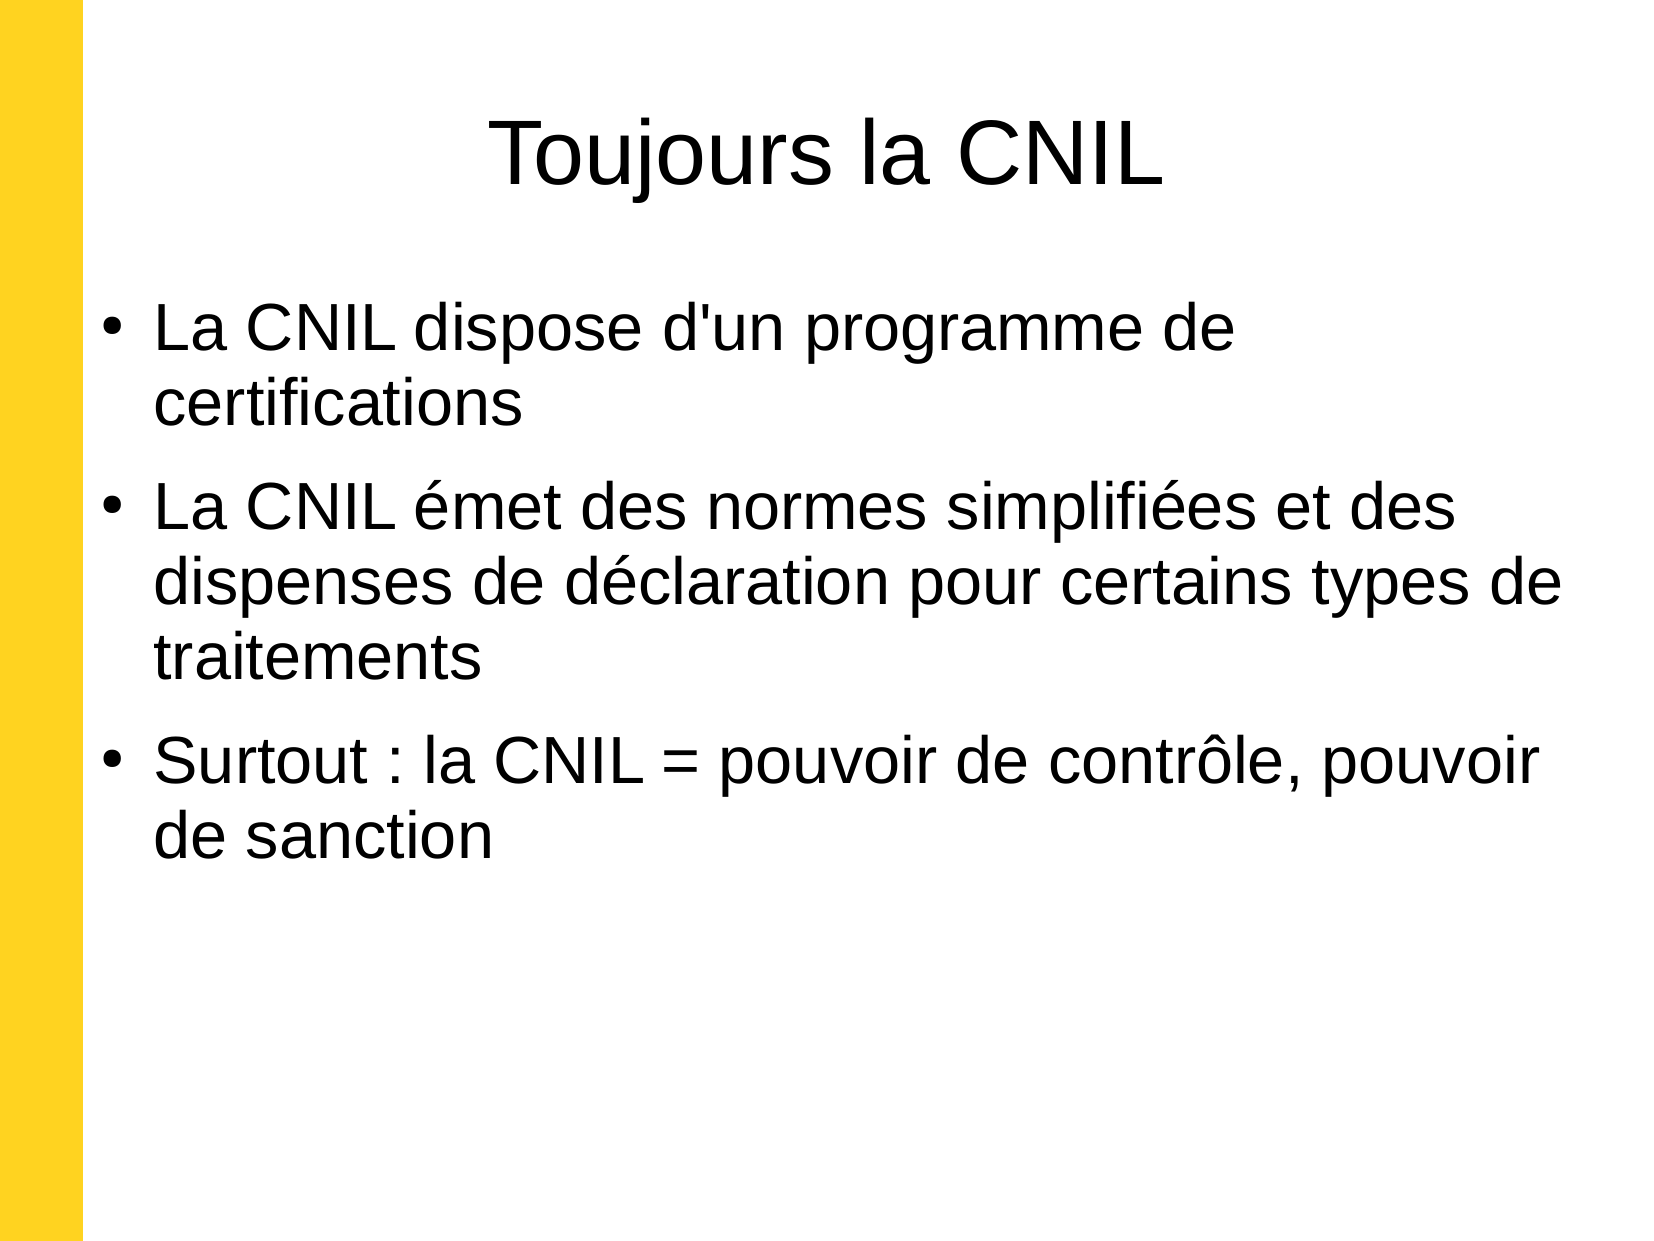

# Toujours la CNIL
La CNIL dispose d'un programme de certifications
La CNIL émet des normes simplifiées et des dispenses de déclaration pour certains types de traitements
Surtout : la CNIL = pouvoir de contrôle, pouvoir de sanction